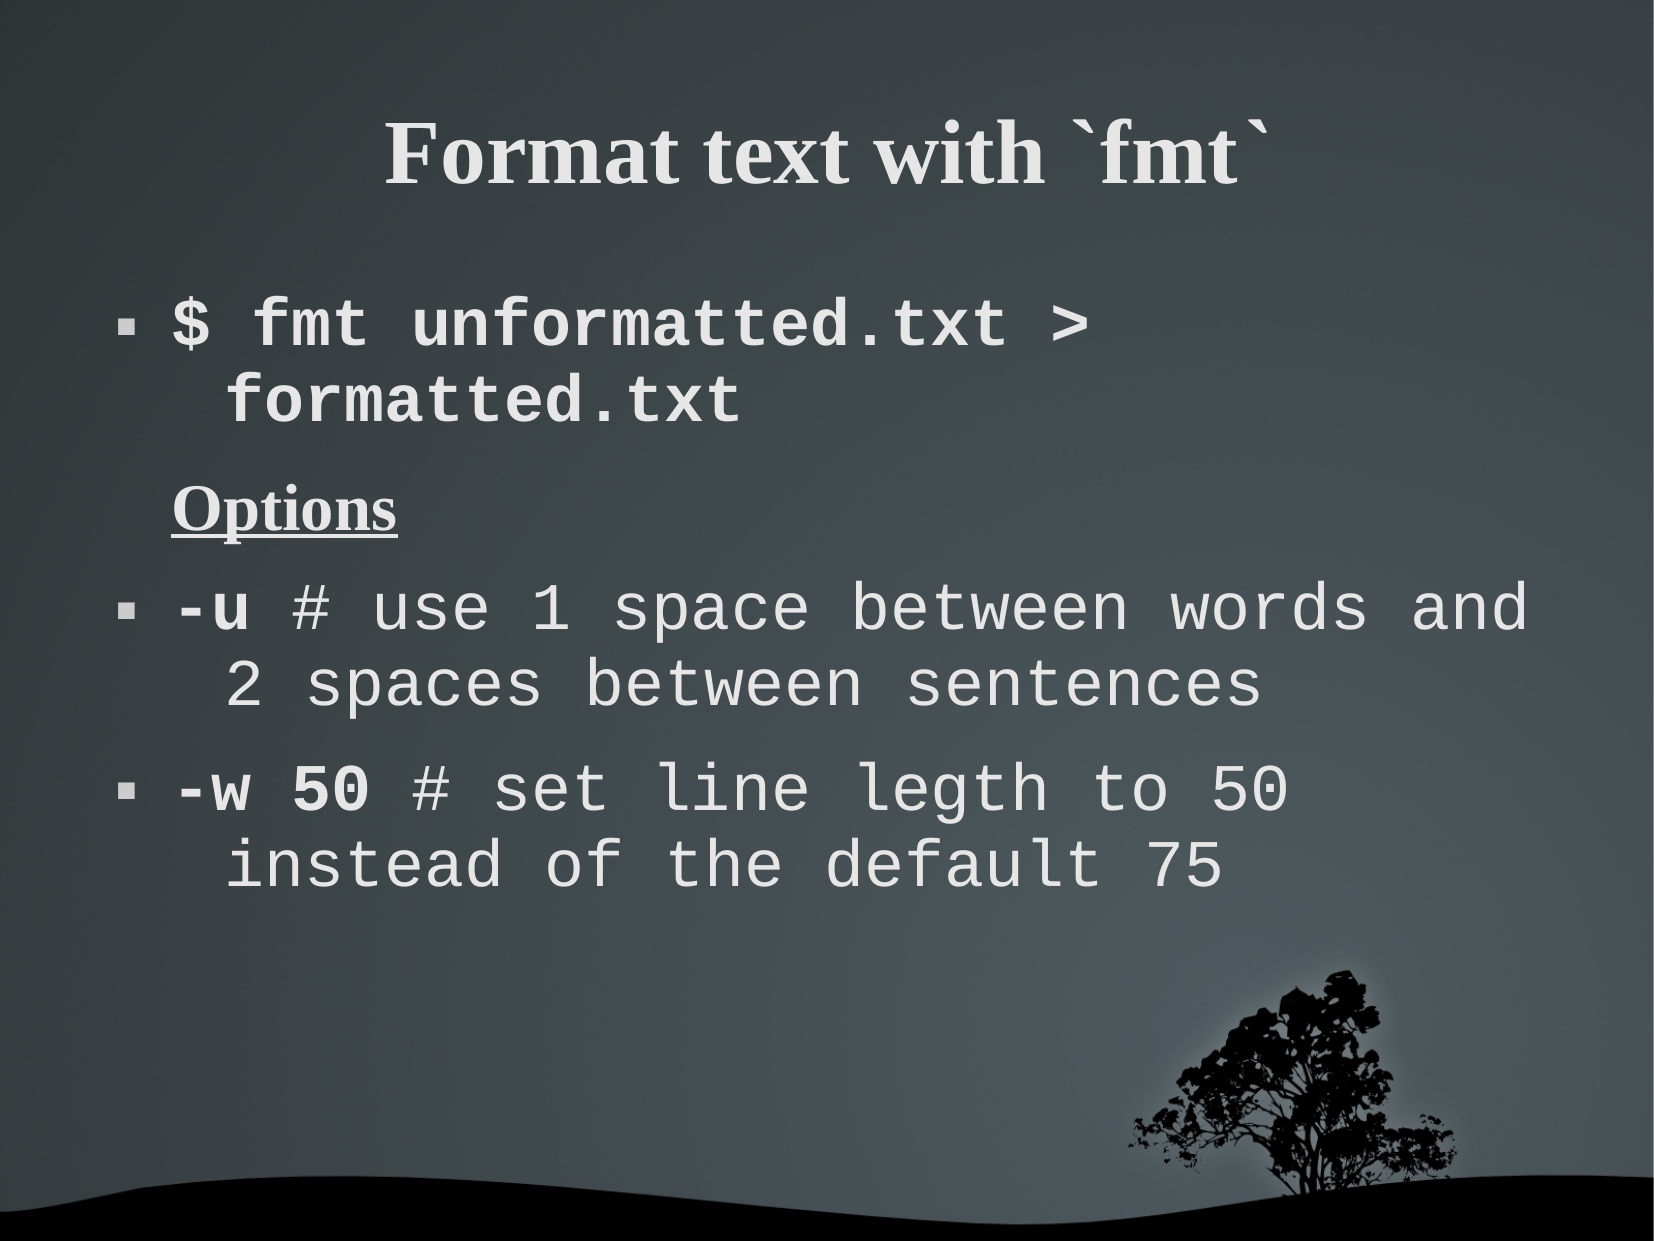

# Format text with `fmt`
$ fmt unformatted.txt > formatted.txt
Options
-u # use 1 space between words and 2 spaces between sentences
-w 50 # set line legth to 50 instead of the default 75